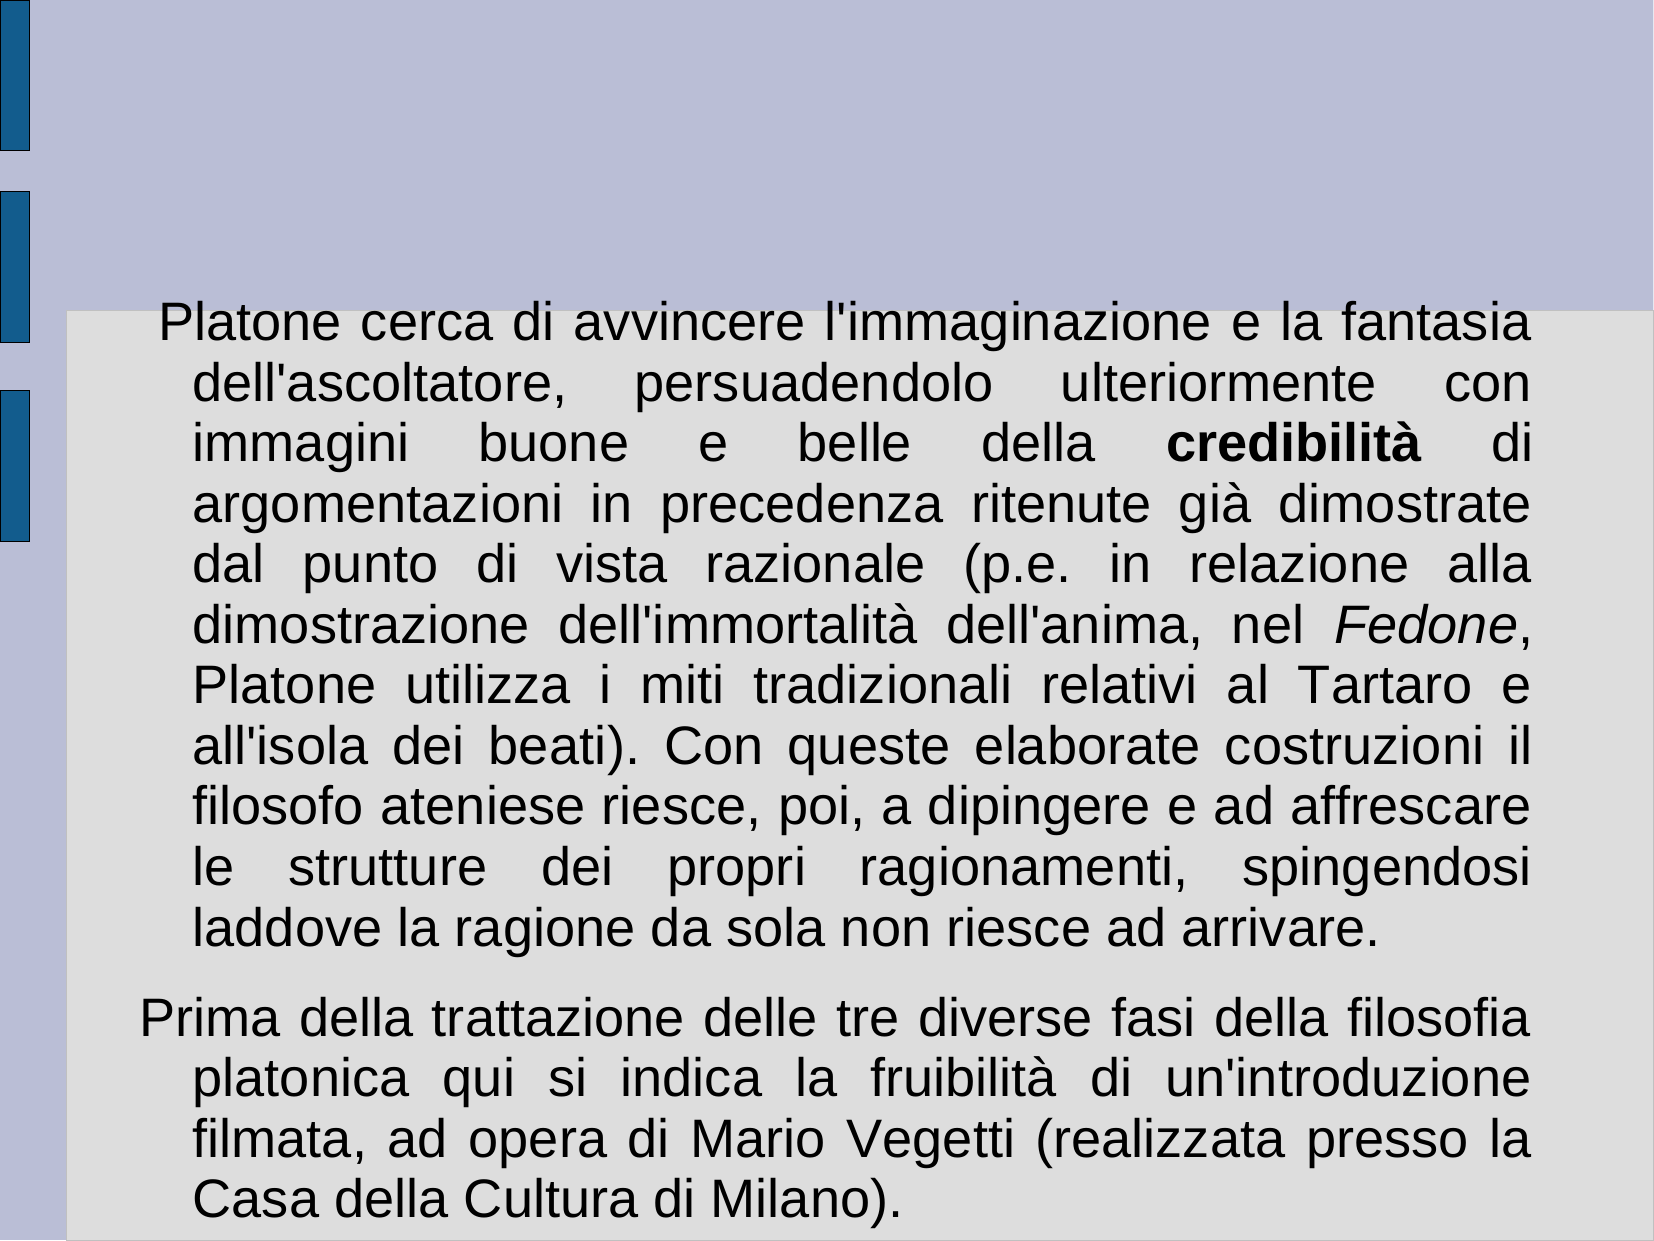

#
 Platone cerca di avvincere l'immaginazione e la fantasia dell'ascoltatore, persuadendolo ulteriormente con immagini buone e belle della credibilità di argomentazioni in precedenza ritenute già dimostrate dal punto di vista razionale (p.e. in relazione alla dimostrazione dell'immortalità dell'anima, nel Fedone, Platone utilizza i miti tradizionali relativi al Tartaro e all'isola dei beati). Con queste elaborate costruzioni il filosofo ateniese riesce, poi, a dipingere e ad affrescare le strutture dei propri ragionamenti, spingendosi laddove la ragione da sola non riesce ad arrivare.
Prima della trattazione delle tre diverse fasi della filosofia platonica qui si indica la fruibilità di un'introduzione filmata, ad opera di Mario Vegetti (realizzata presso la Casa della Cultura di Milano).